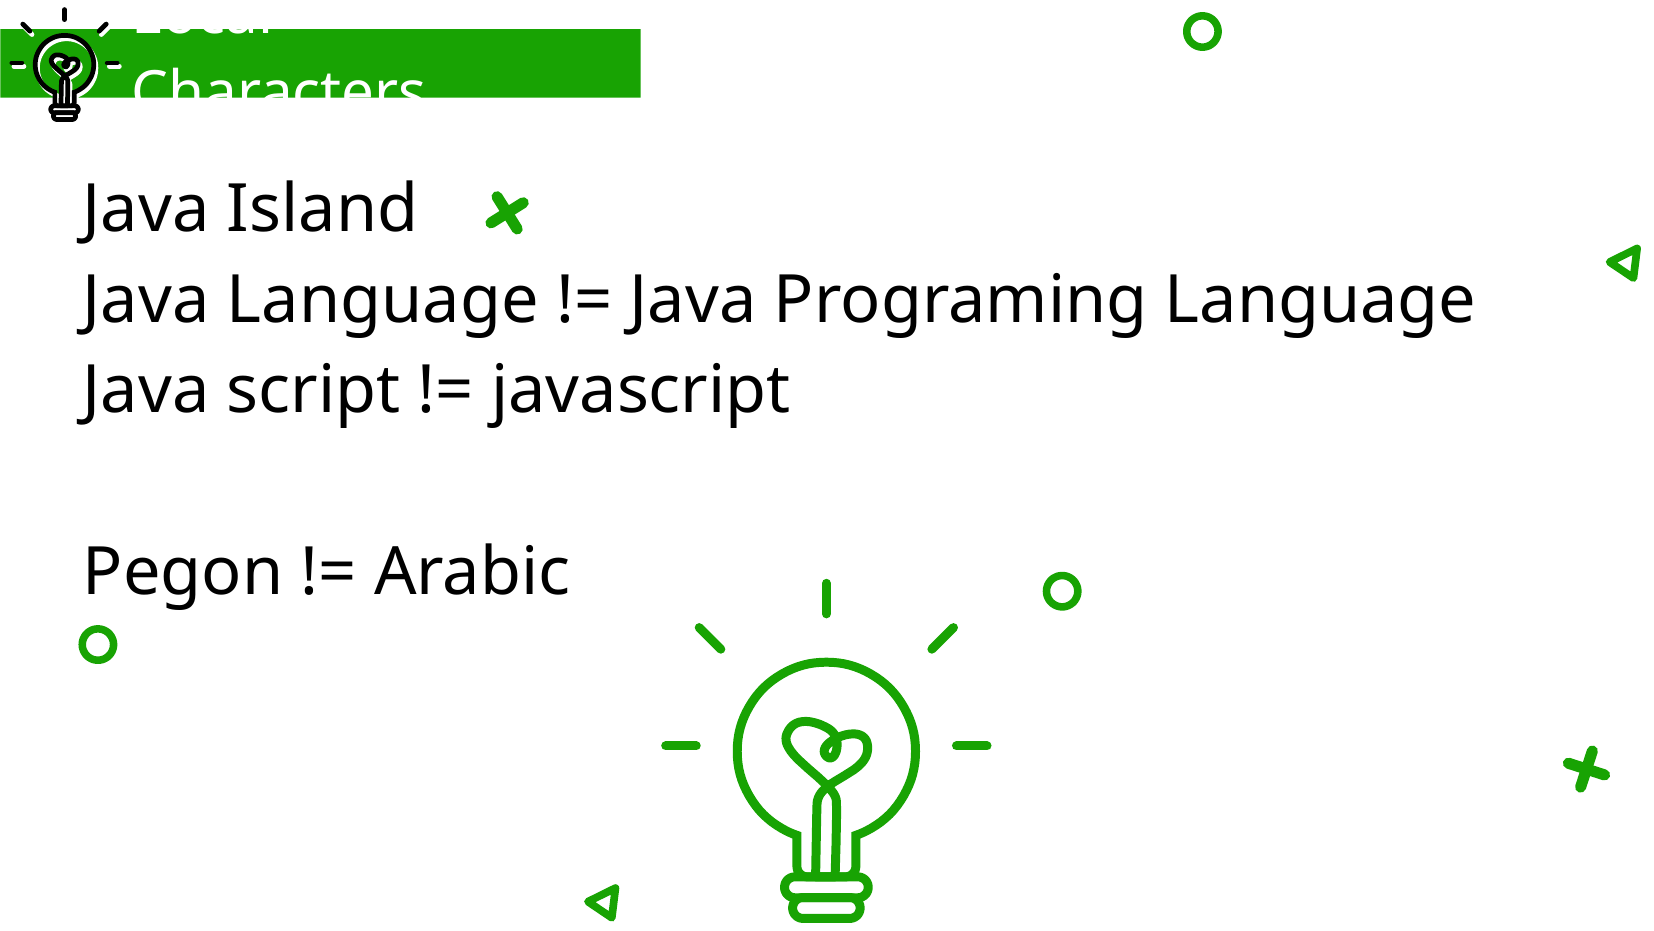

# Local Characters
Java Island
Java Language != Java Programing Language
Java script != javascript
Pegon != Arabic